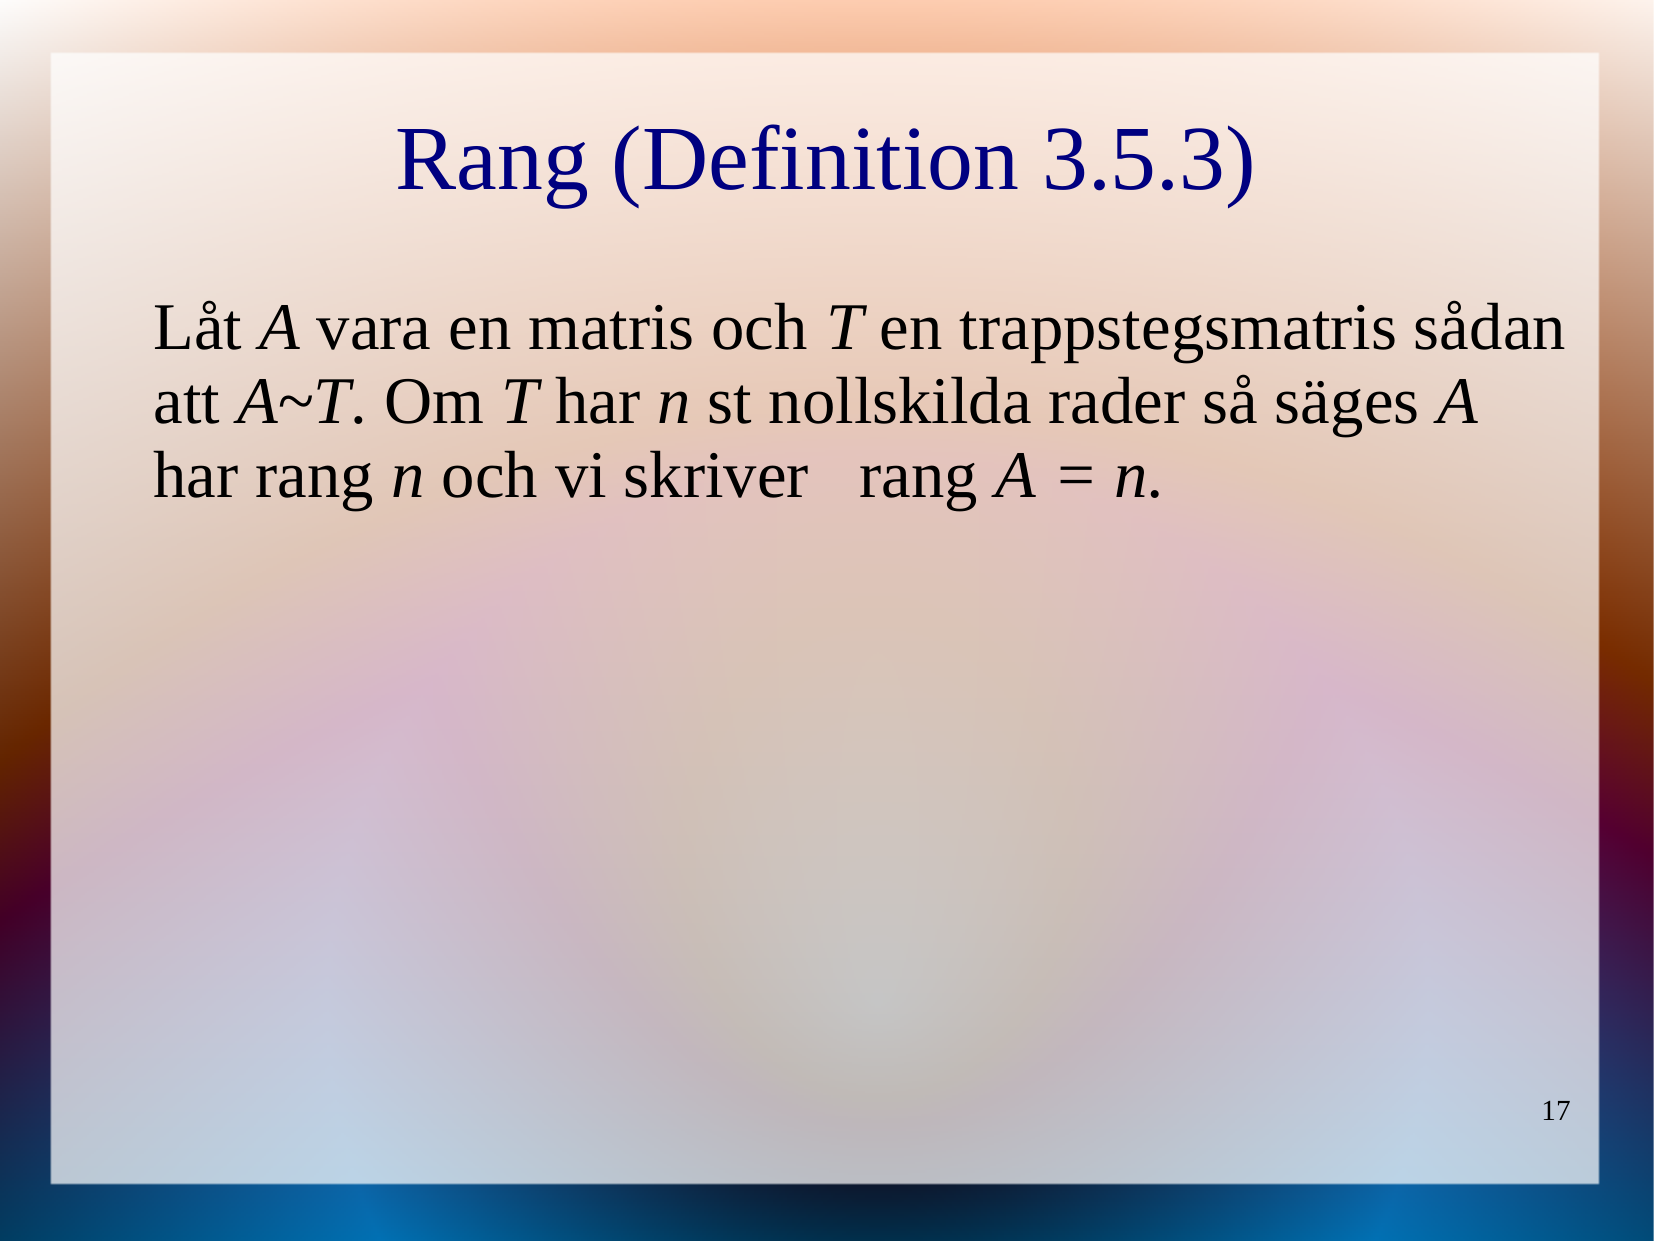

# Rang (Definition 3.5.3)
Låt A vara en matris och T en trappstegsmatris sådan att A~T. Om T har n st nollskilda rader så säges A har rang n och vi skriver rang A = n.
17